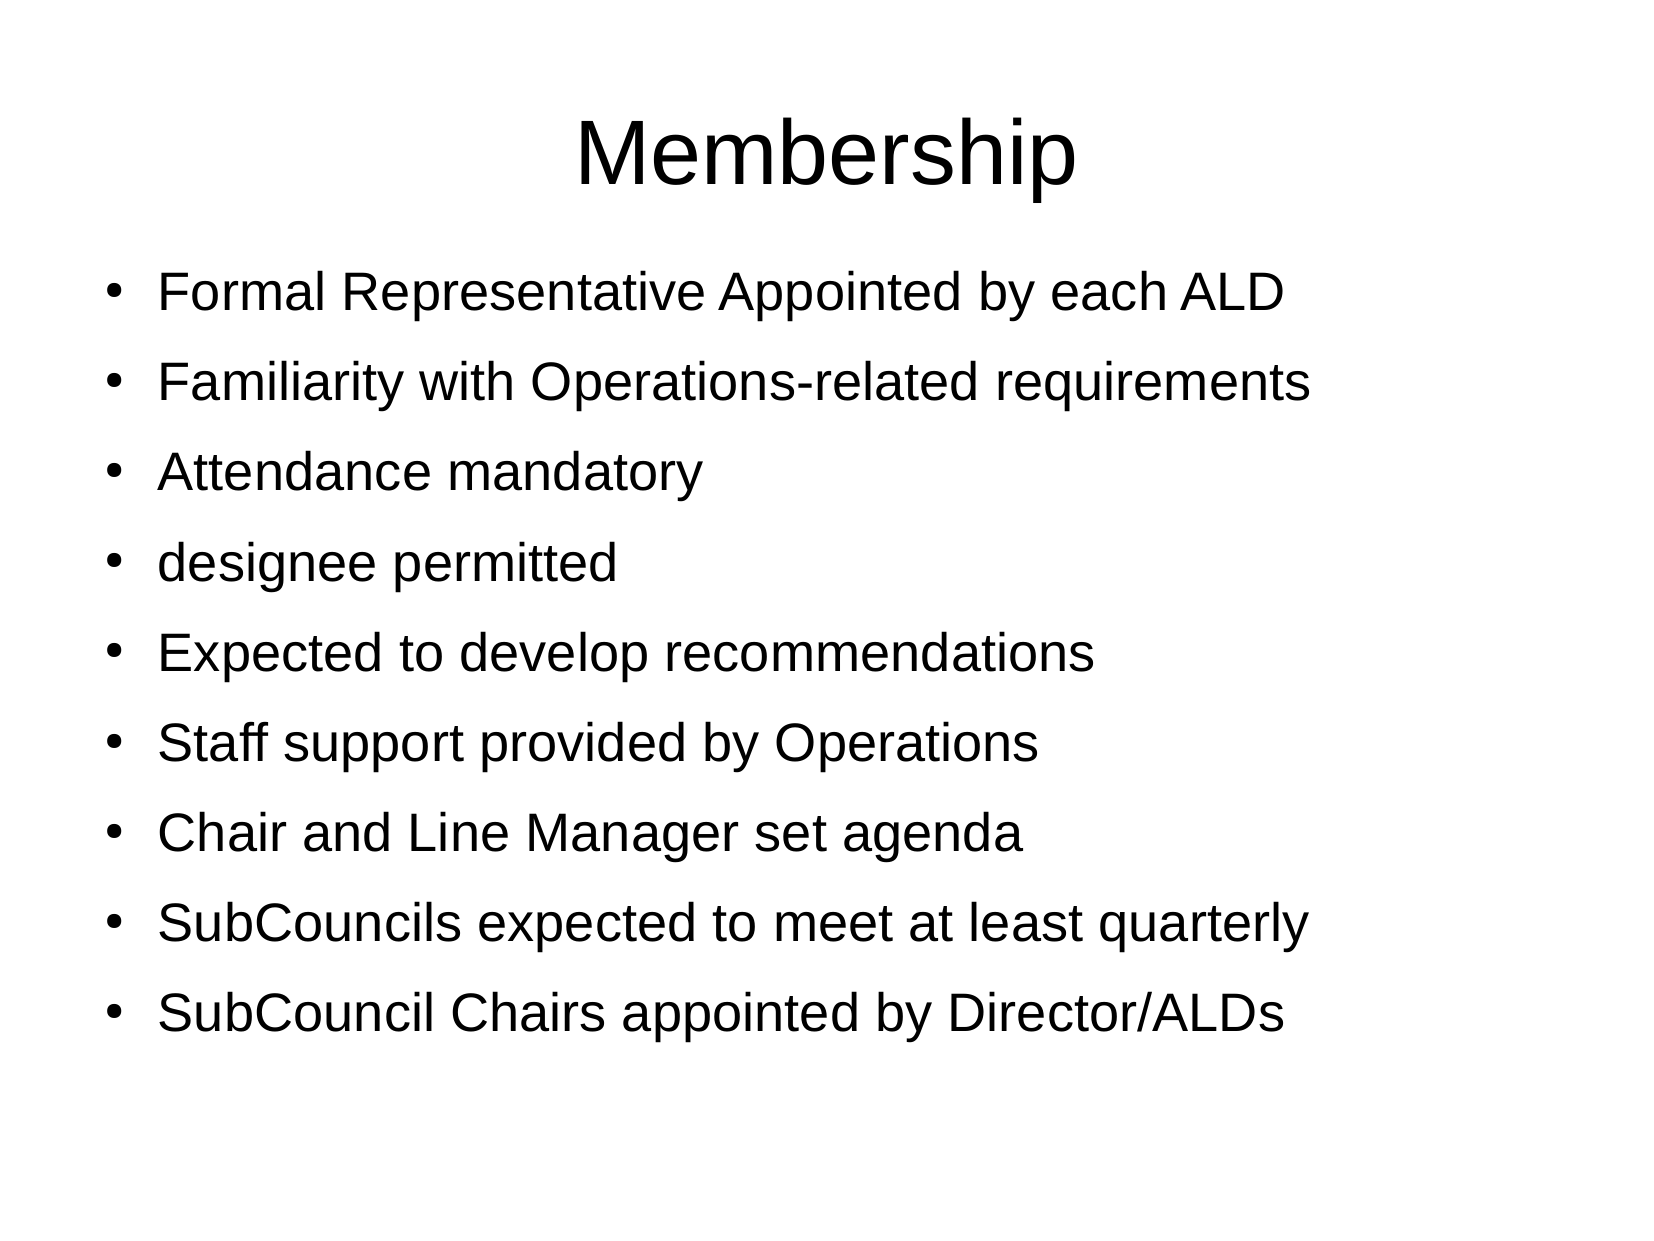

# Membership
Formal Representative Appointed by each ALD
Familiarity with Operations-related requirements
Attendance mandatory
designee permitted
Expected to develop recommendations
Staff support provided by Operations
Chair and Line Manager set agenda
SubCouncils expected to meet at least quarterly
SubCouncil Chairs appointed by Director/ALDs